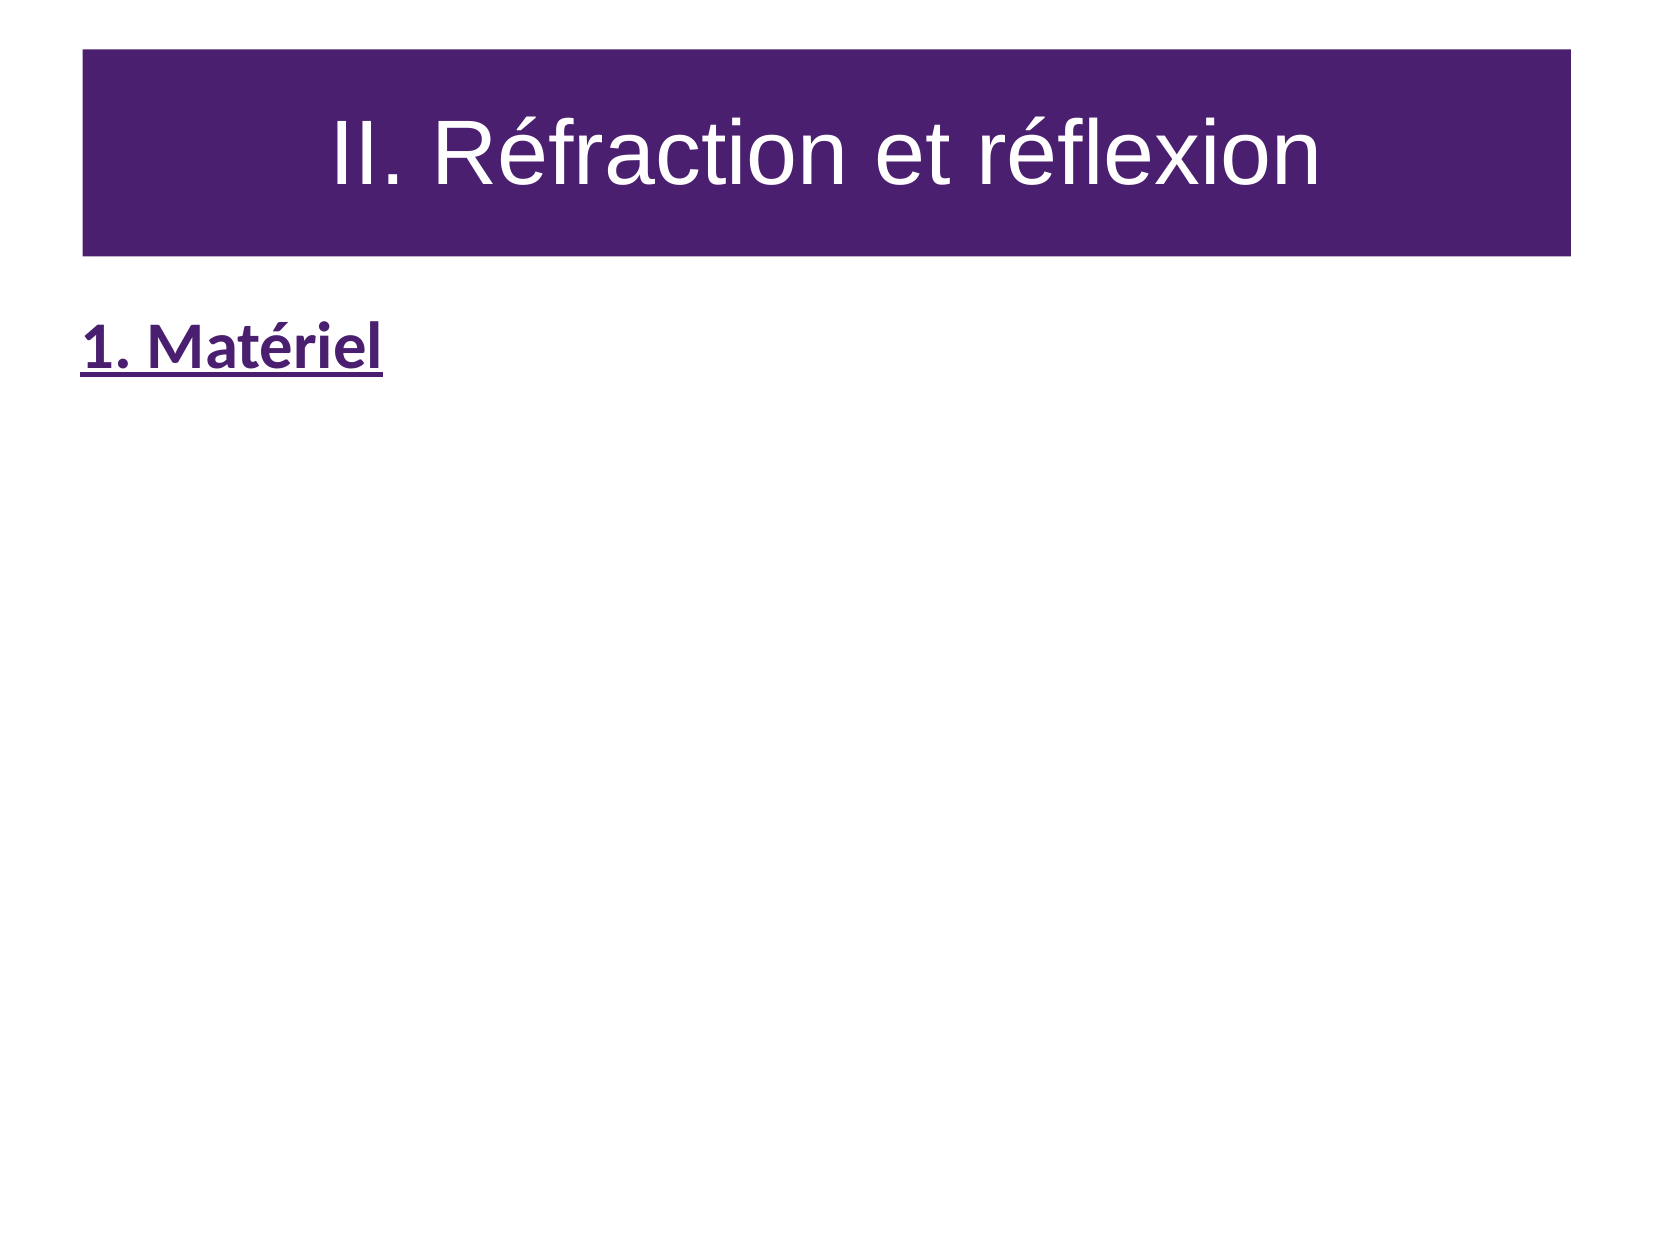

# II. Réfraction et réflexion
1. Matériel